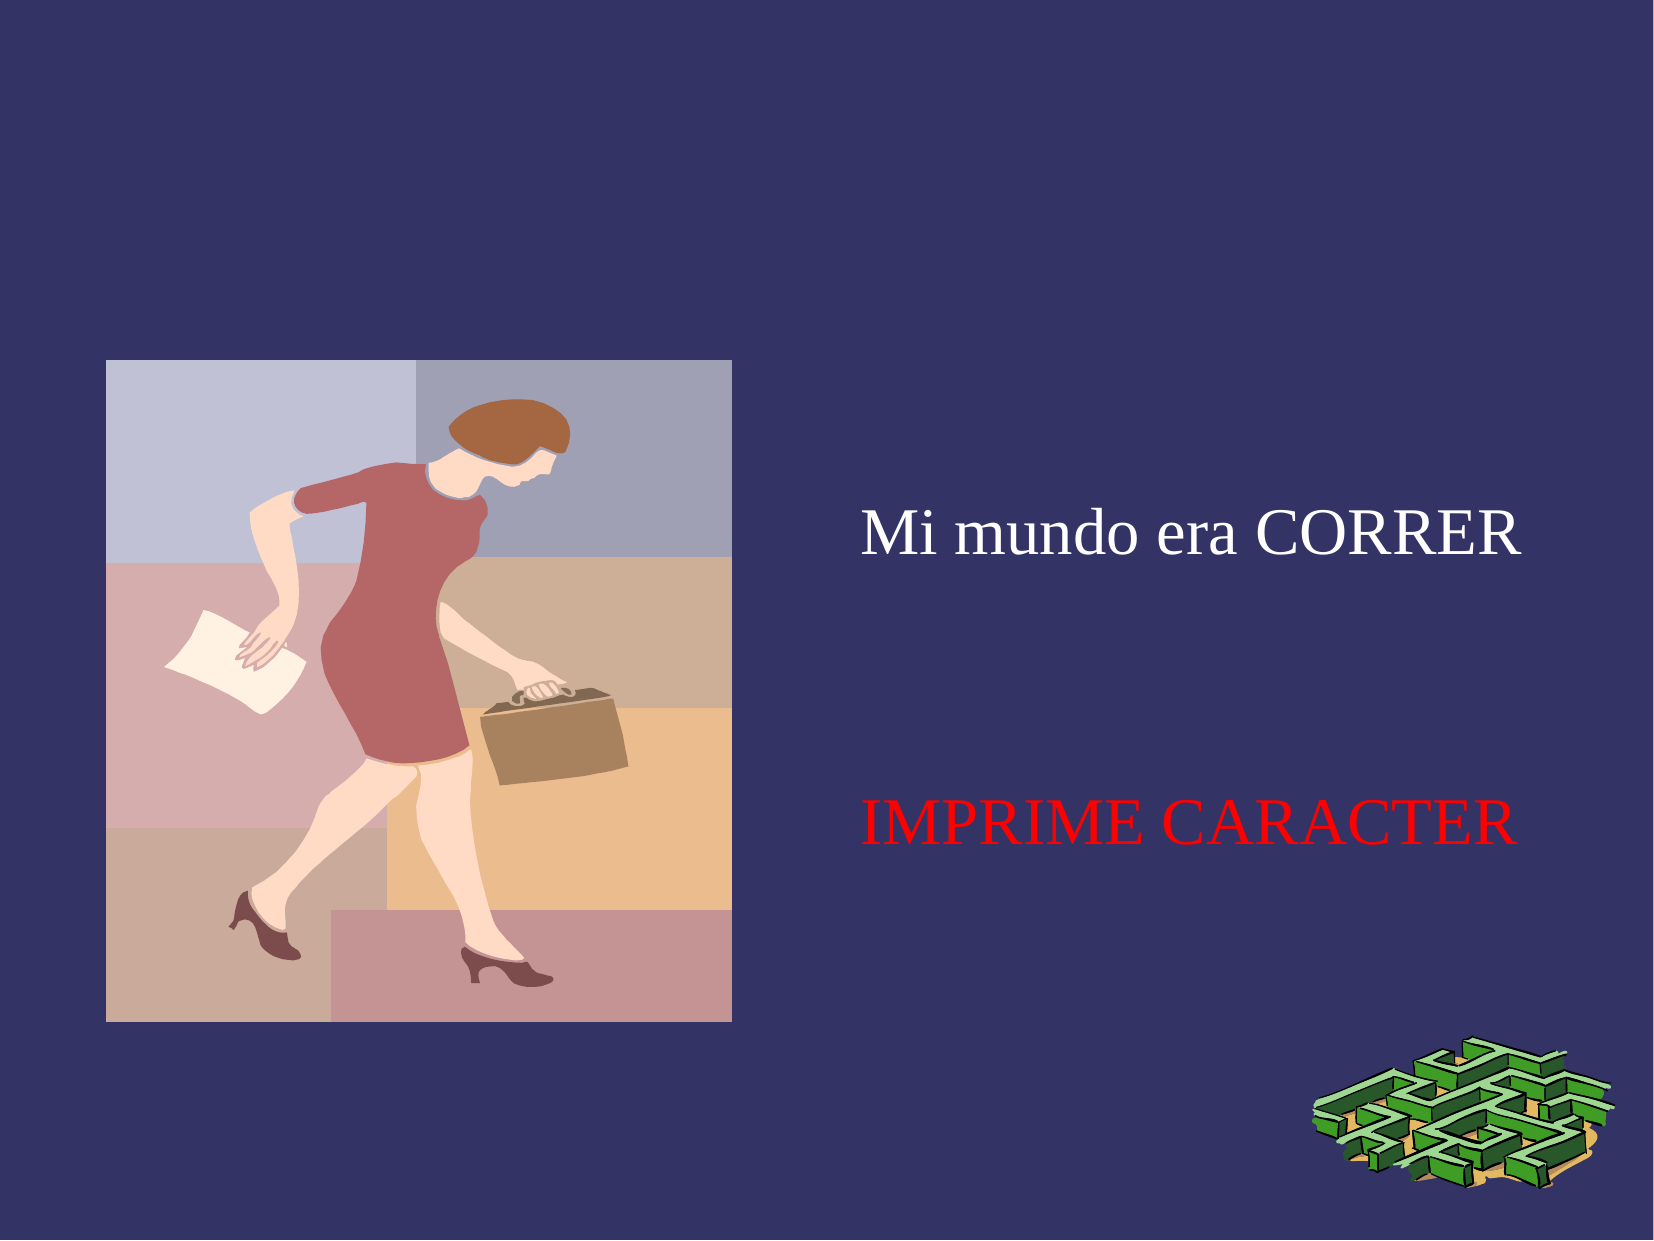

#
 Mi mundo era CORRER
 IMPRIME CARACTER